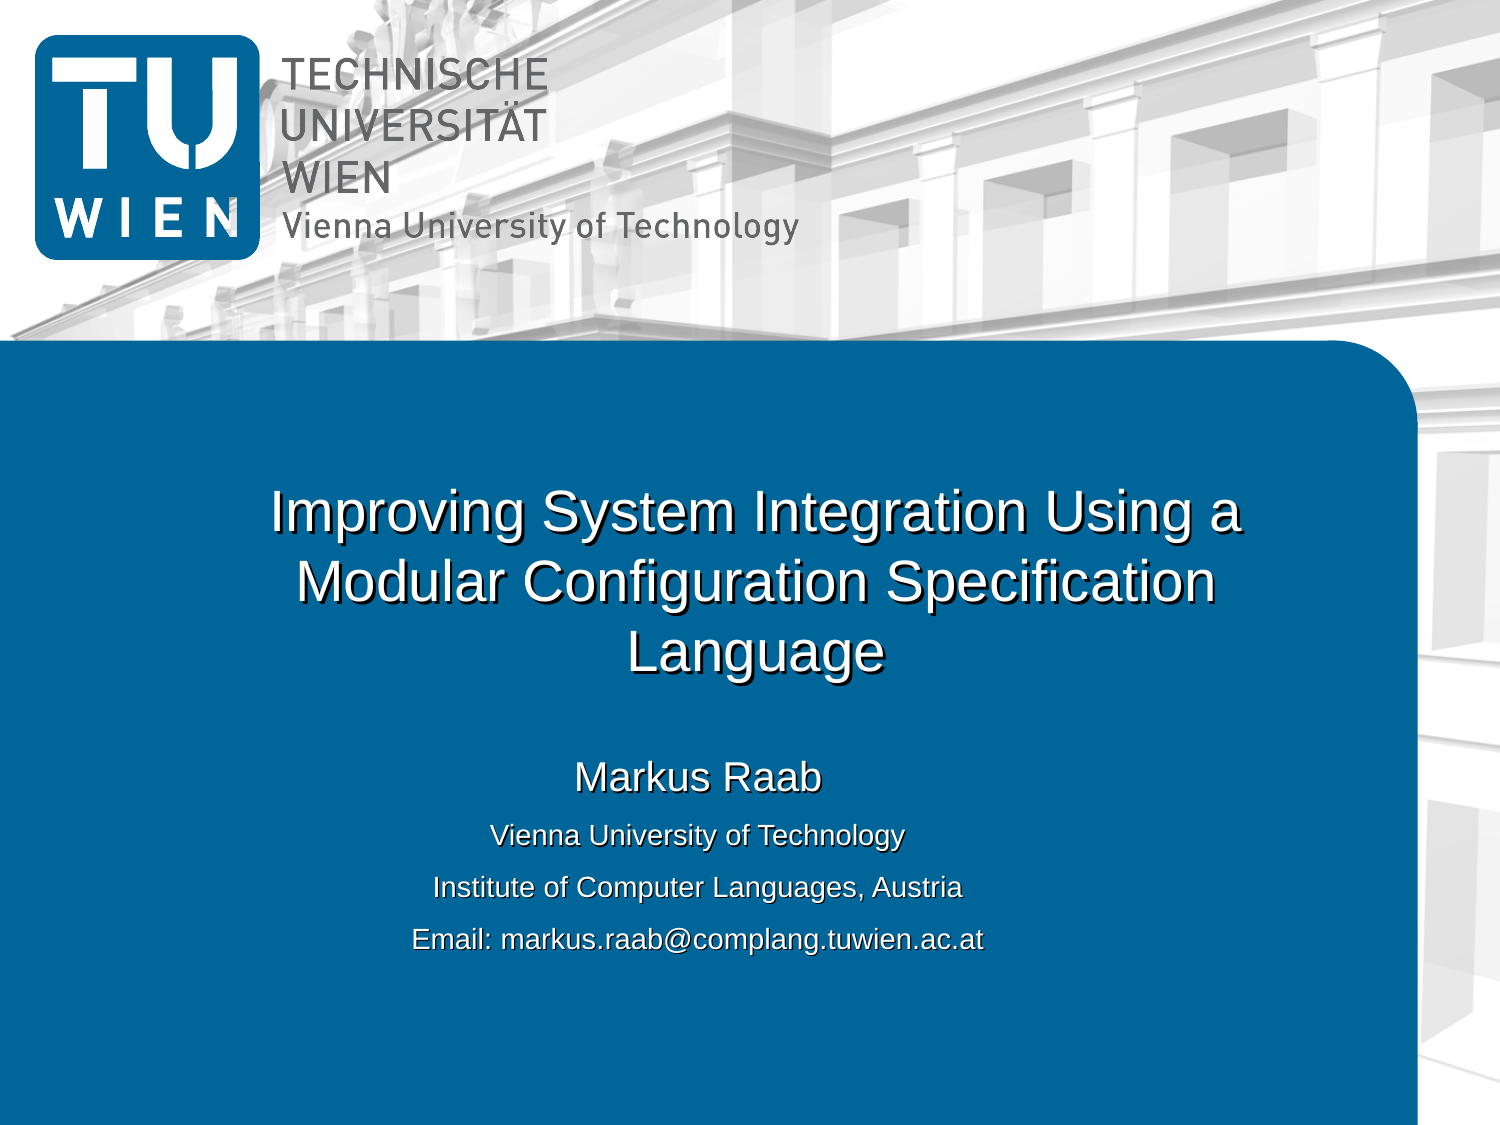

# Improving System Integration Using a Modular Configuration Specification Language
Markus Raab
Vienna University of Technology
Institute of Computer Languages, Austria
Email: markus.raab@complang.tuwien.ac.at